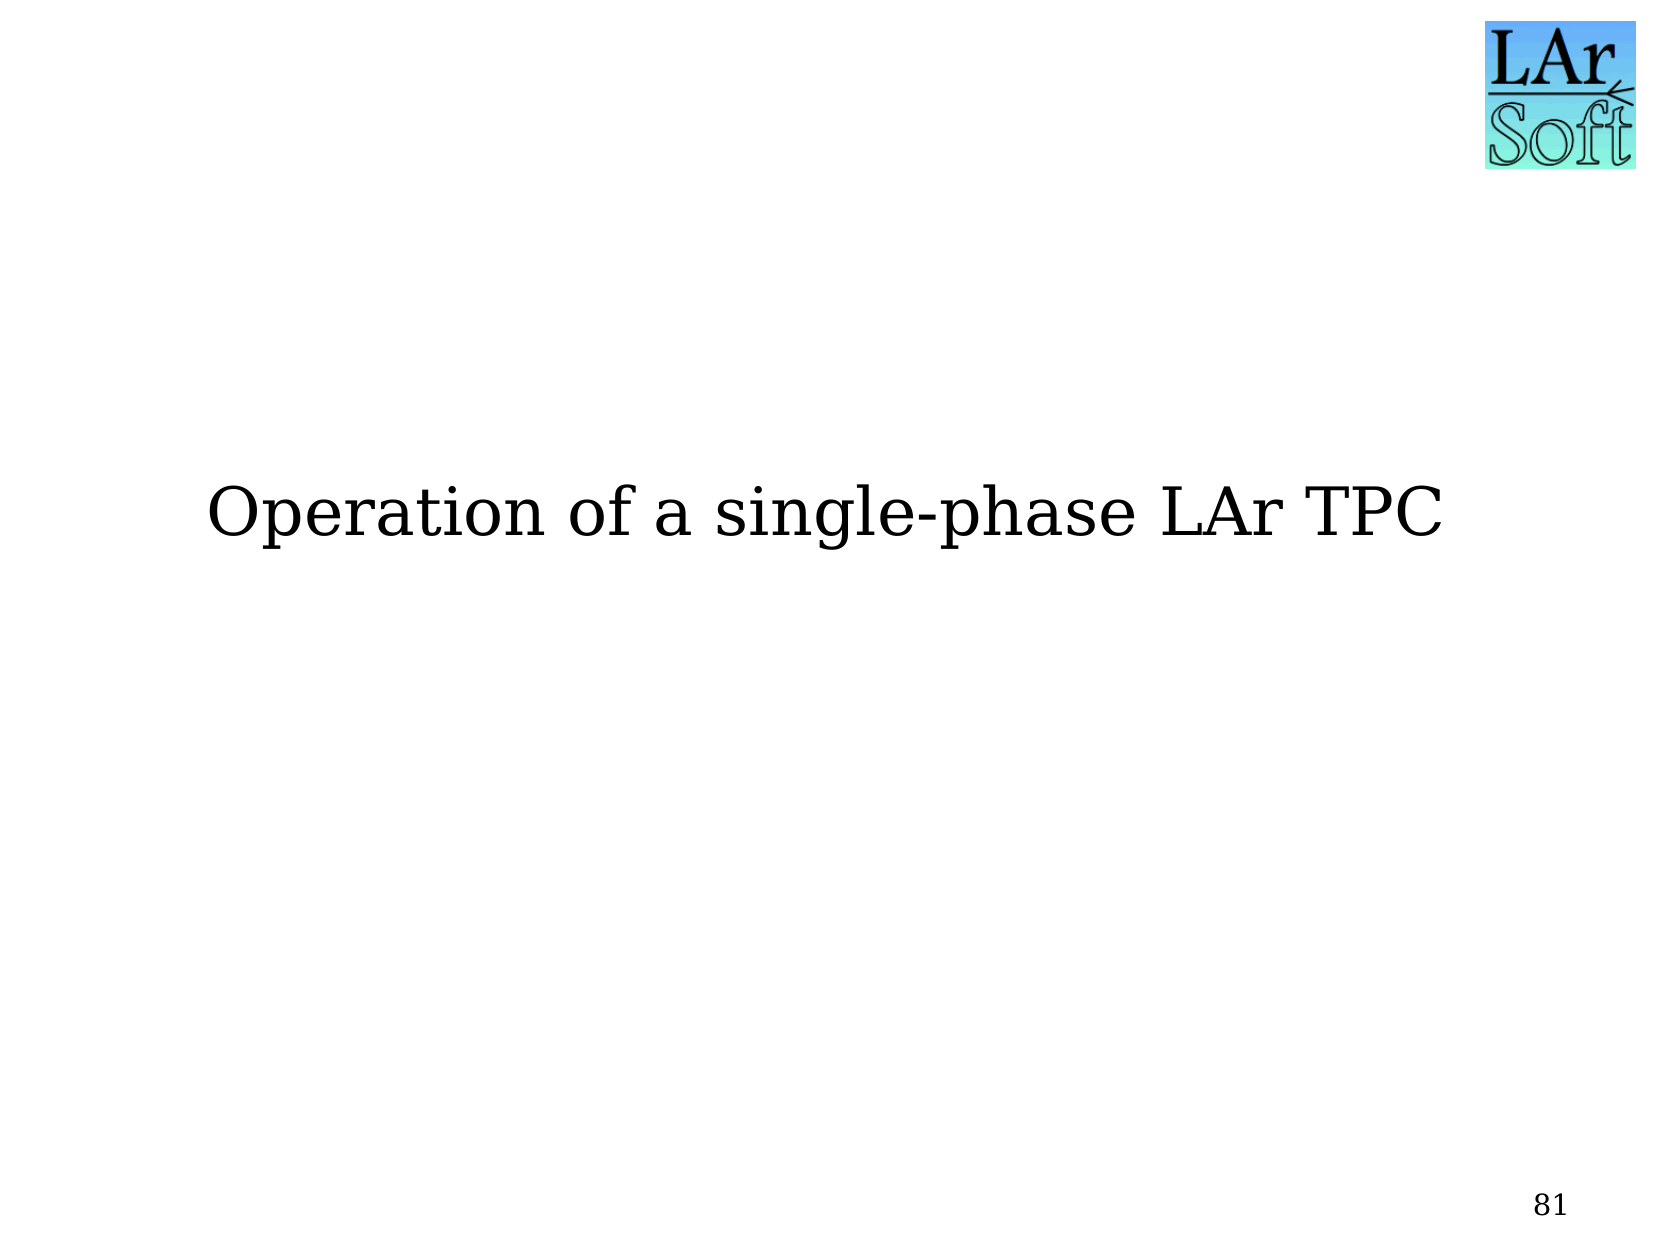

# Operation of a single-phase LAr TPC
81